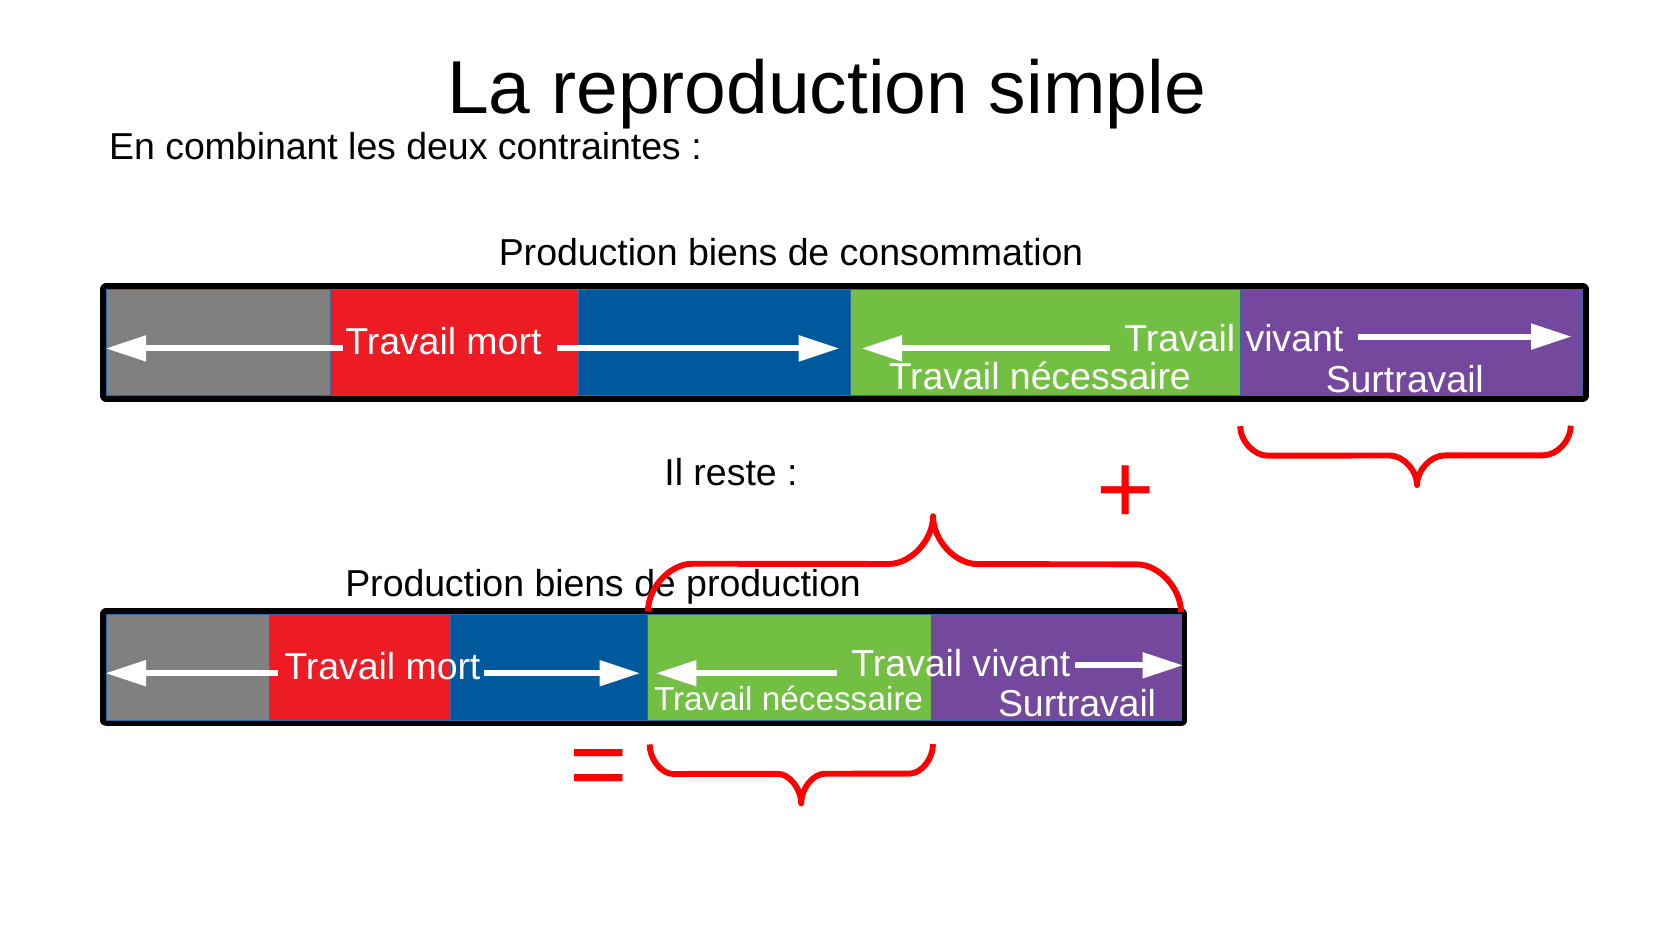

# La reproduction simple
En combinant les deux contraintes :
Production biens de consommation
Travail vivant
Travail mort
Travail nécessaire
Surtravail
+
Il reste :
Production biens de production
Travail vivant
Travail mort
Travail nécessaire
Surtravail
=